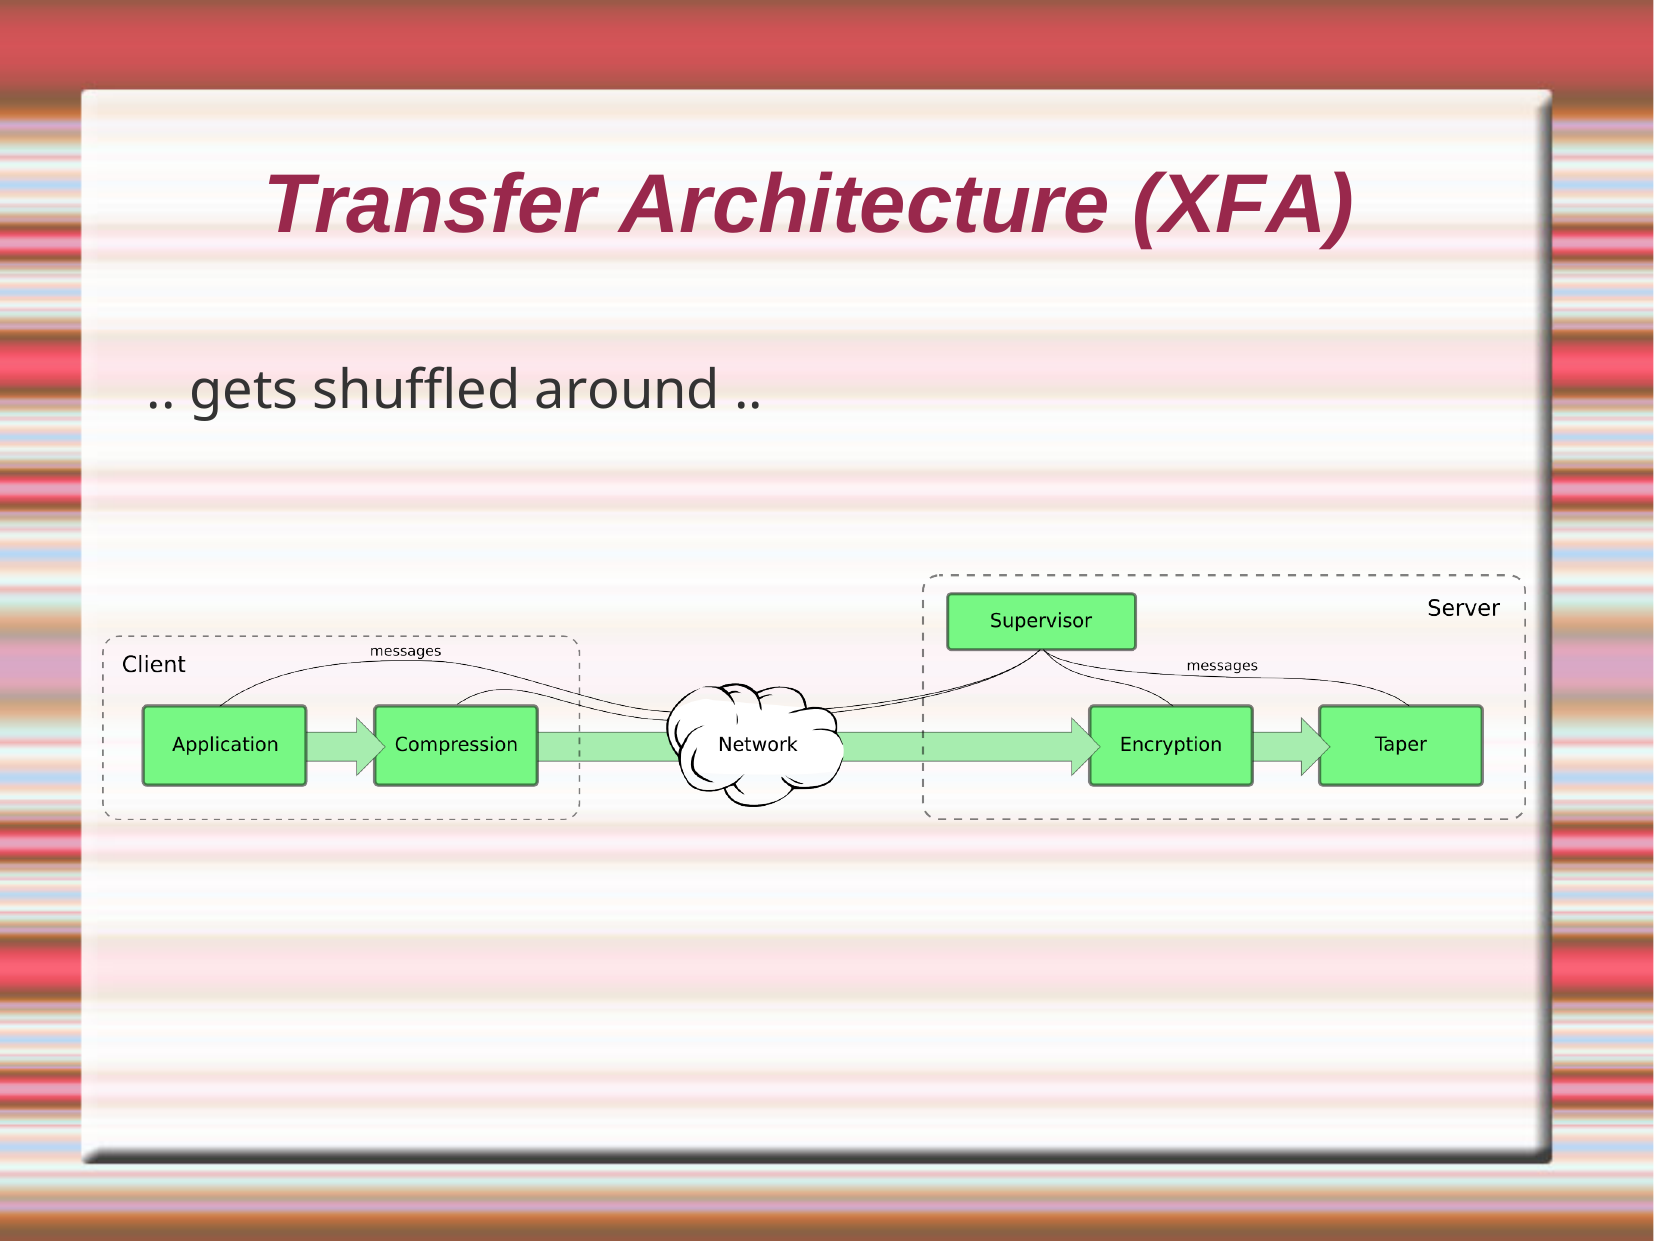

# Transfer Architecture (XFA)
.. gets shuffled around ..